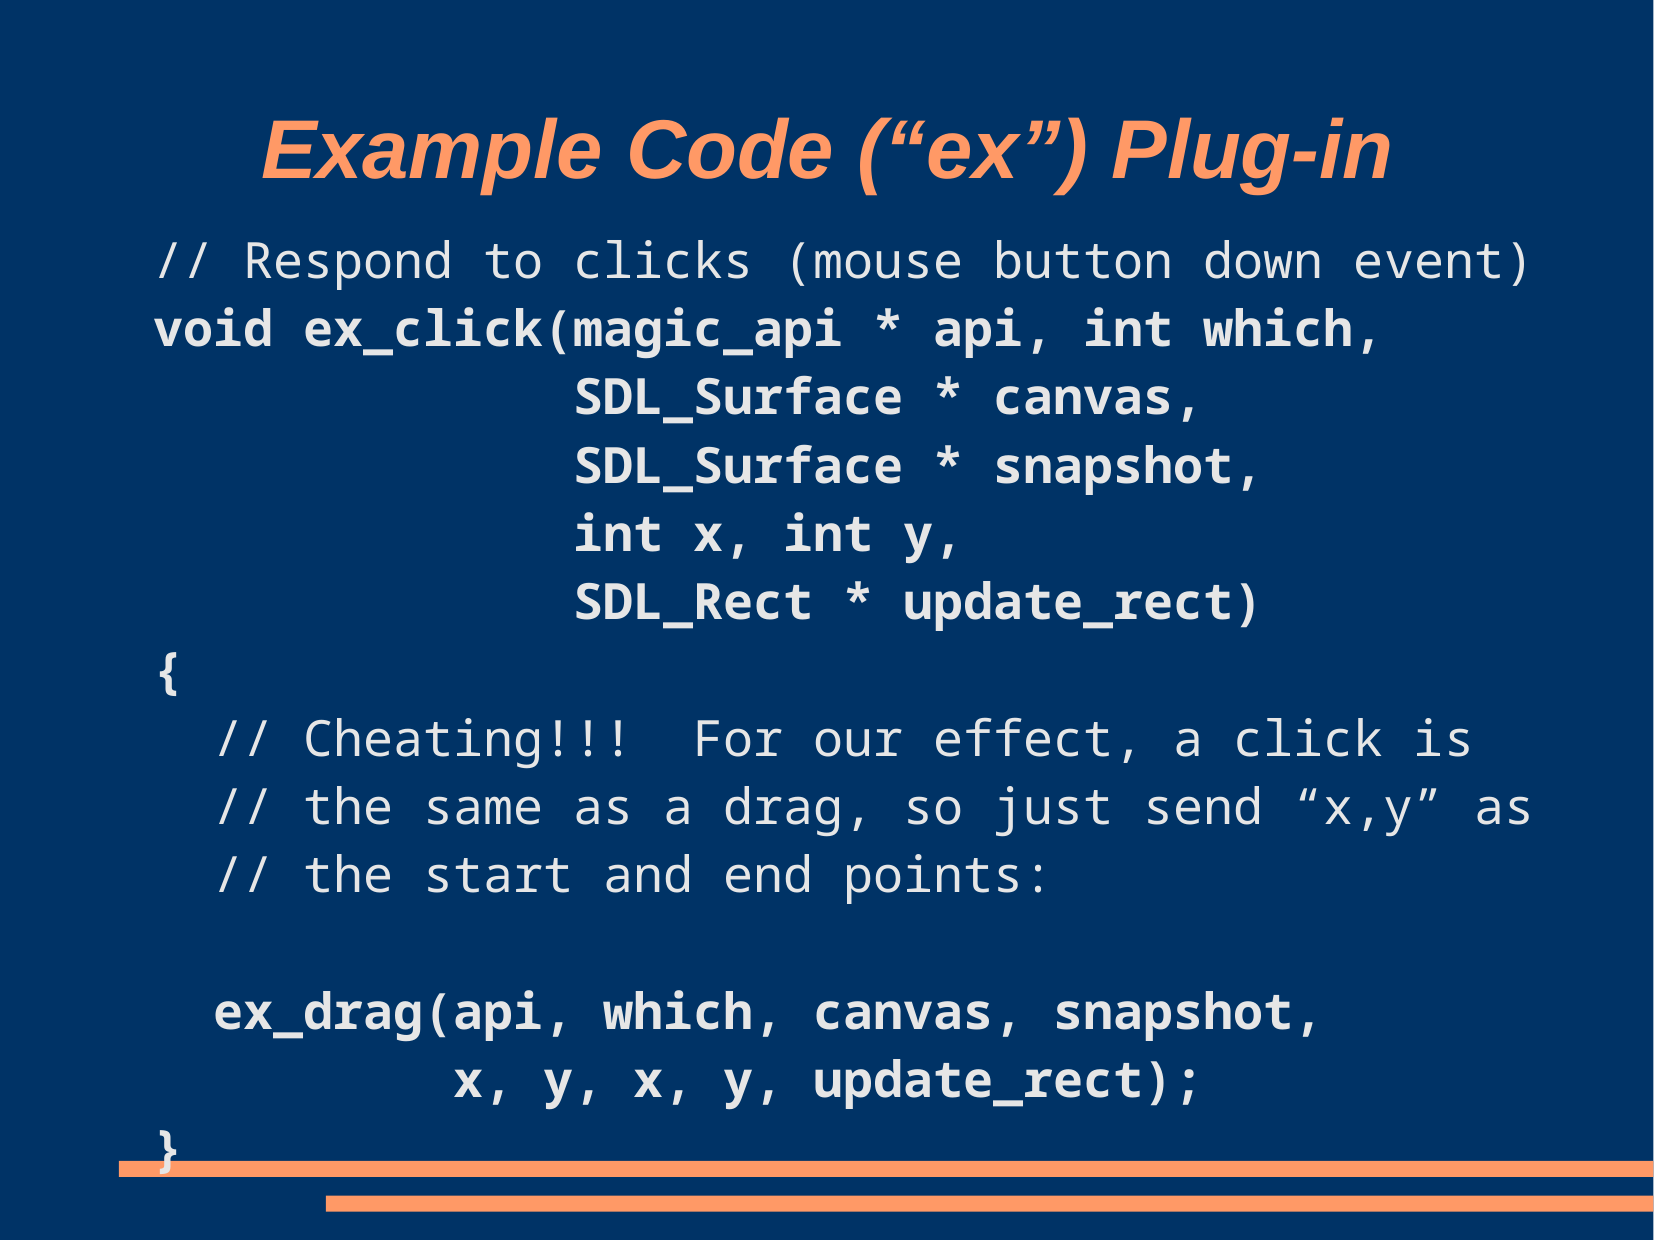

# Example Code (“ex”) Plug-in
// Respond to clicks (mouse button down event)
void ex_click(magic_api * api, int which,
 SDL_Surface * canvas,
 SDL_Surface * snapshot,
 int x, int y,
 SDL_Rect * update_rect)
{
 // Cheating!!! For our effect, a click is
 // the same as a drag, so just send “x,y” as
 // the start and end points:
 ex_drag(api, which, canvas, snapshot,
 x, y, x, y, update_rect);
}